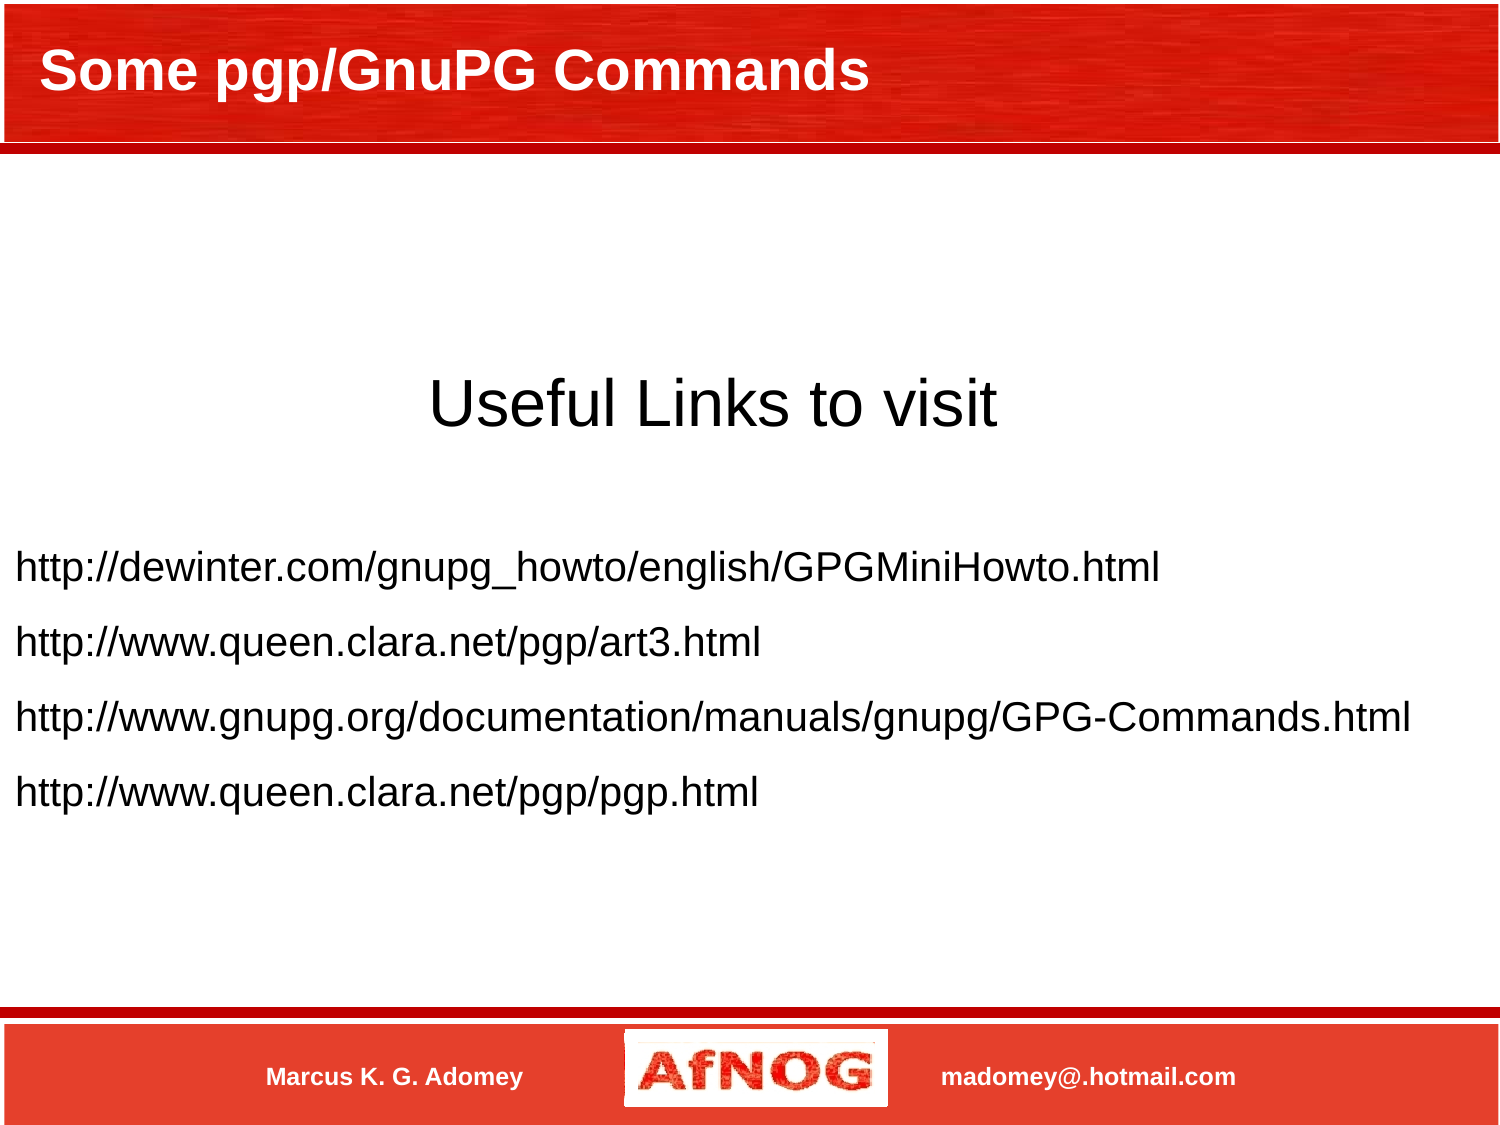

Some pgp/GnuPG Commands
Useful Links to visit
http://dewinter.com/gnupg_howto/english/GPGMiniHowto.html
http://www.queen.clara.net/pgp/art3.html
http://www.gnupg.org/documentation/manuals/gnupg/GPG-Commands.html
http://www.queen.clara.net/pgp/pgp.html